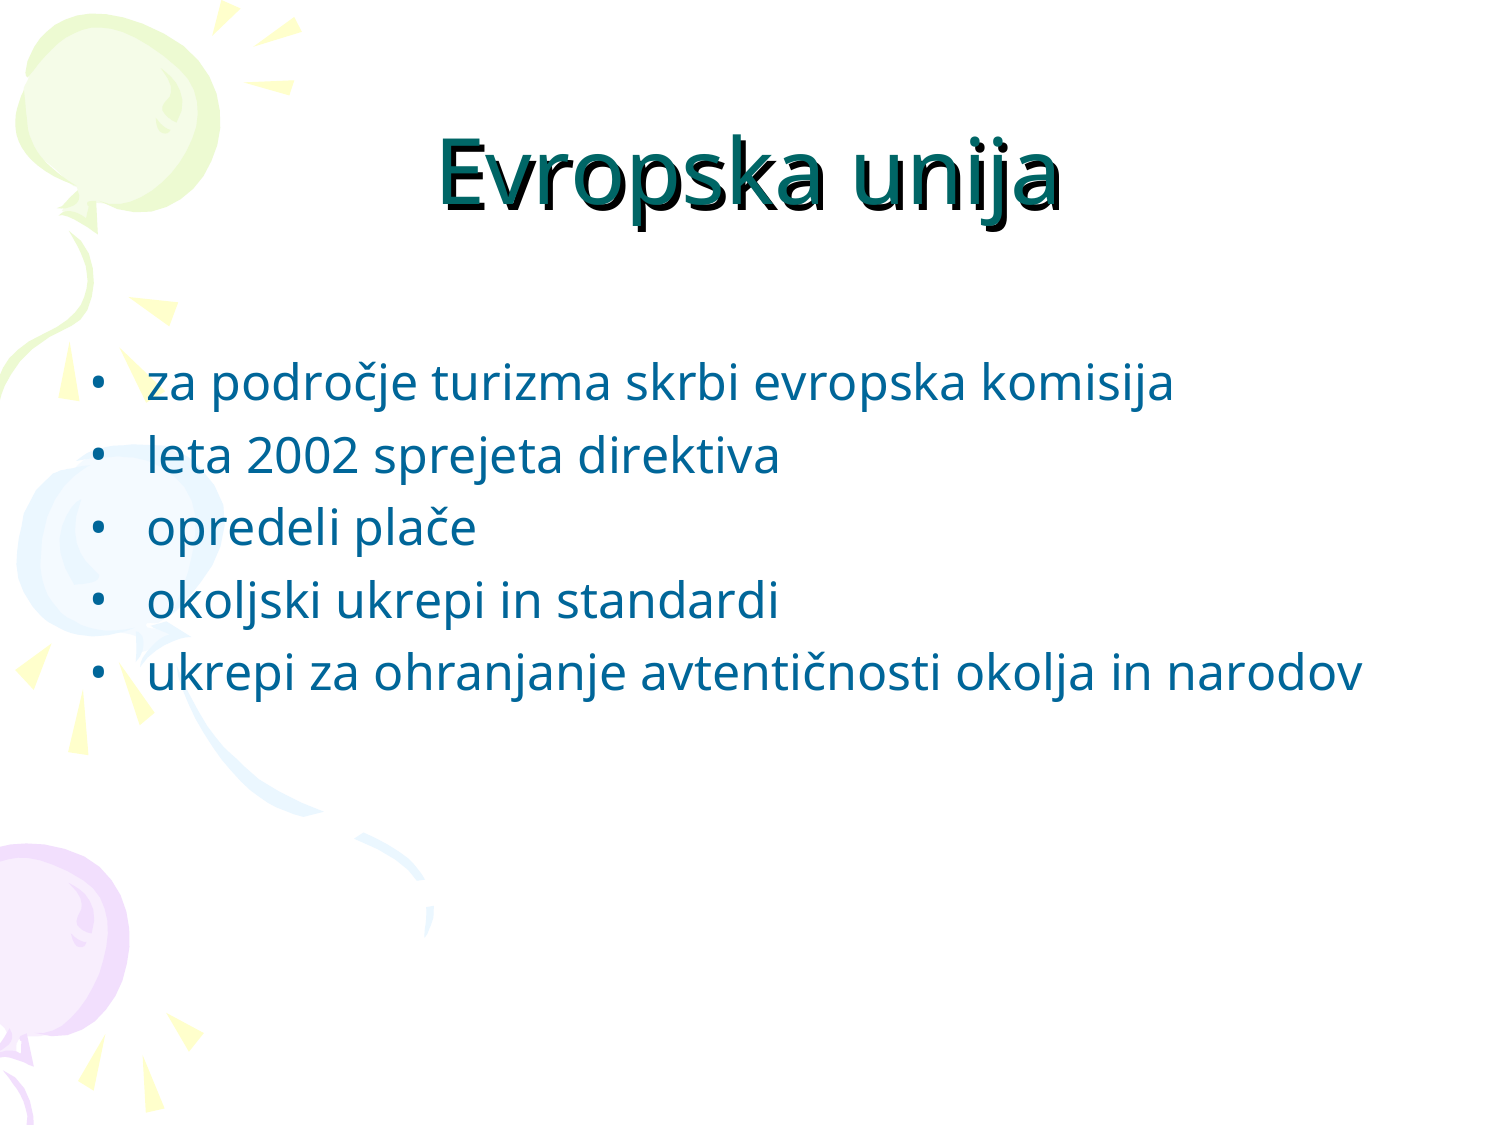

# Evropska unija
za področje turizma skrbi evropska komisija
leta 2002 sprejeta direktiva
opredeli plače
okoljski ukrepi in standardi
ukrepi za ohranjanje avtentičnosti okolja in narodov